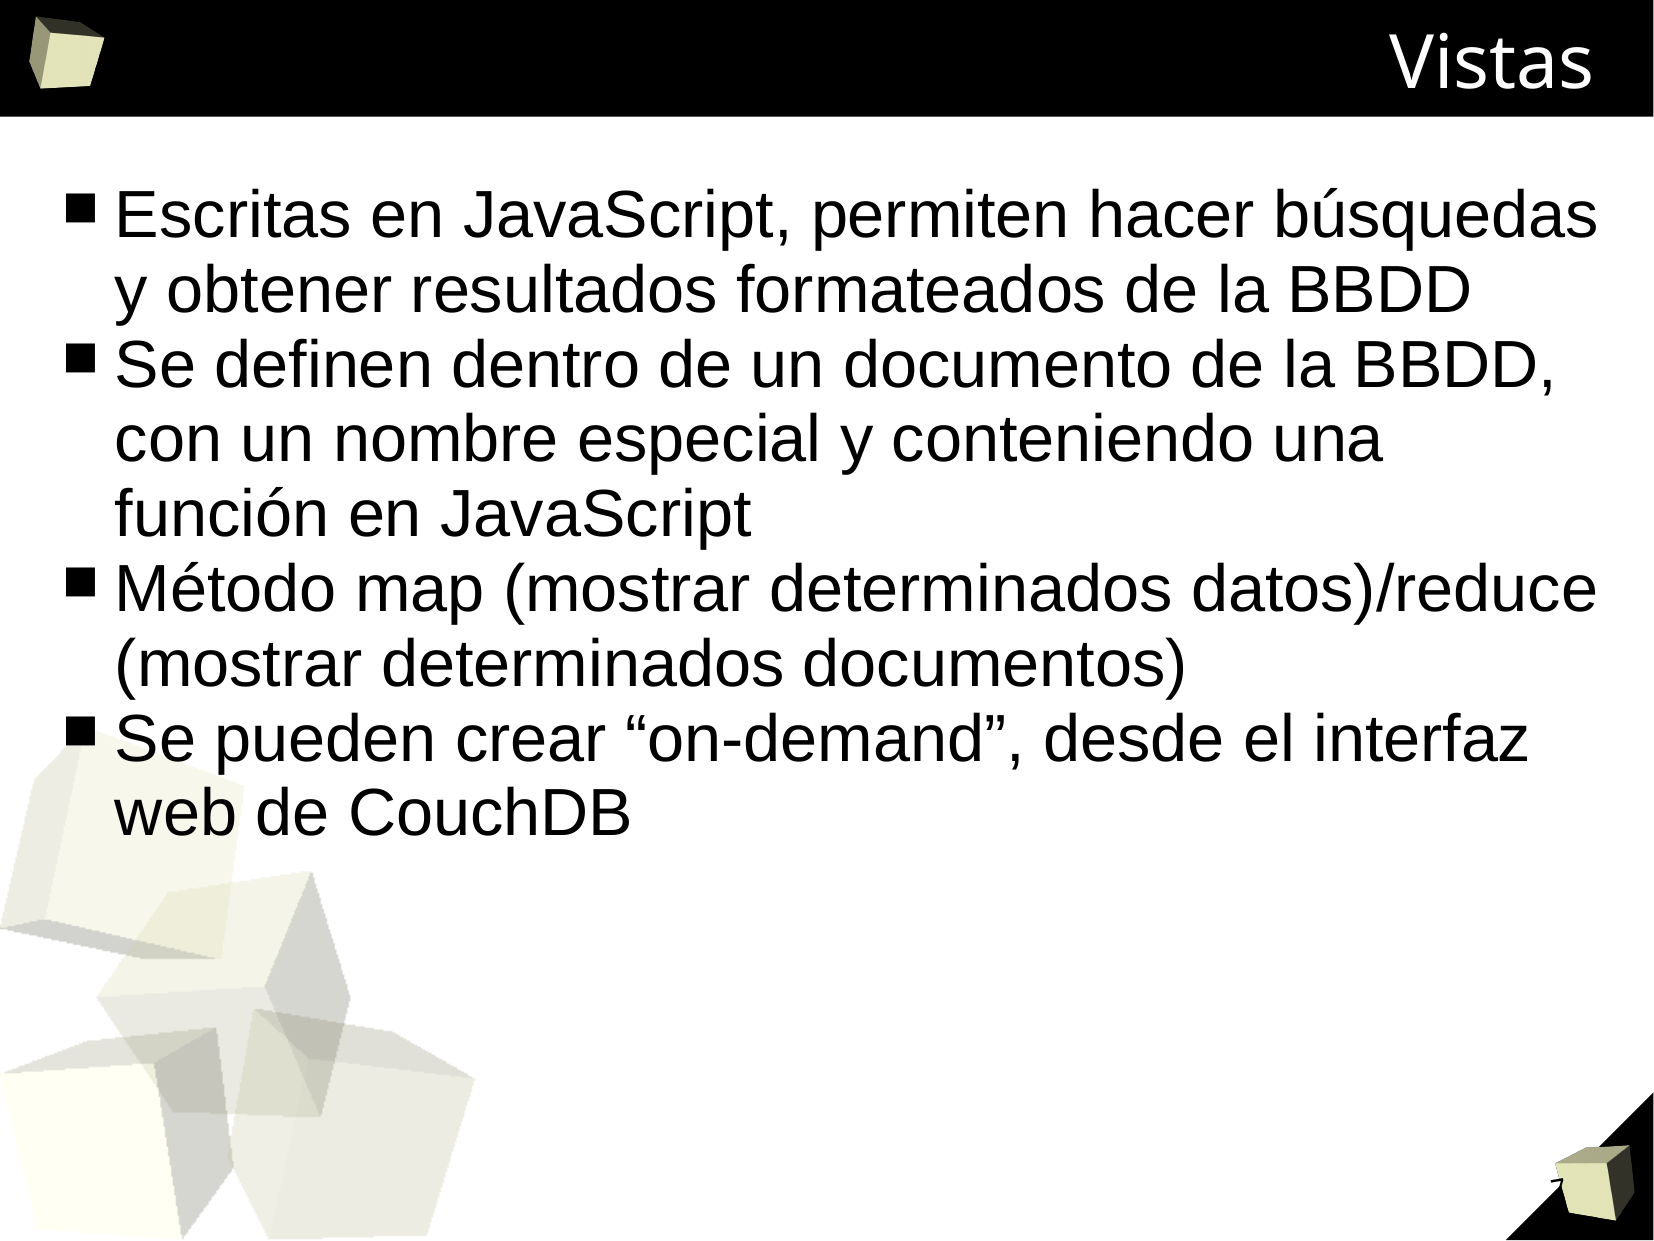

# Vistas
Escritas en JavaScript, permiten hacer búsquedas y obtener resultados formateados de la BBDD
Se definen dentro de un documento de la BBDD, con un nombre especial y conteniendo una función en JavaScript
Método map (mostrar determinados datos)/reduce (mostrar determinados documentos)
Se pueden crear “on-demand”, desde el interfaz web de CouchDB